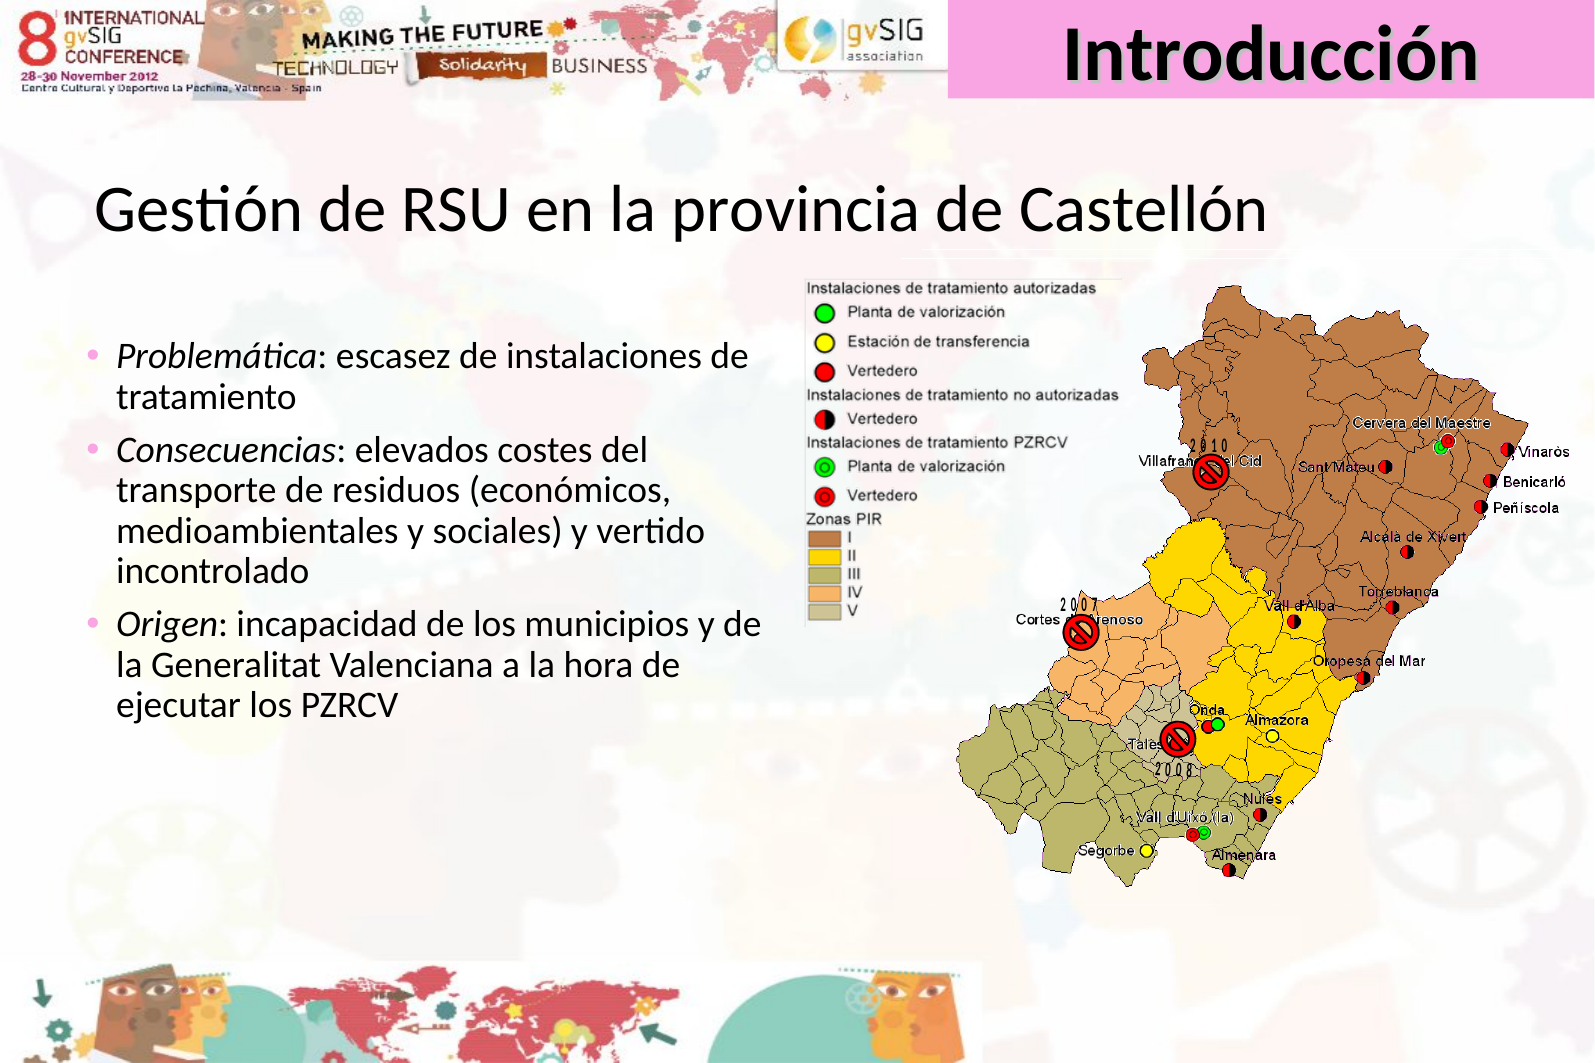

Introducción
# Gestión de RSU en la provincia de Castellón
Problemática: escasez de instalaciones de tratamiento
Consecuencias: elevados costes del transporte de residuos (económicos, medioambientales y sociales) y vertido incontrolado
Origen: incapacidad de los municipios y de la Generalitat Valenciana a la hora de ejecutar los PZRCV